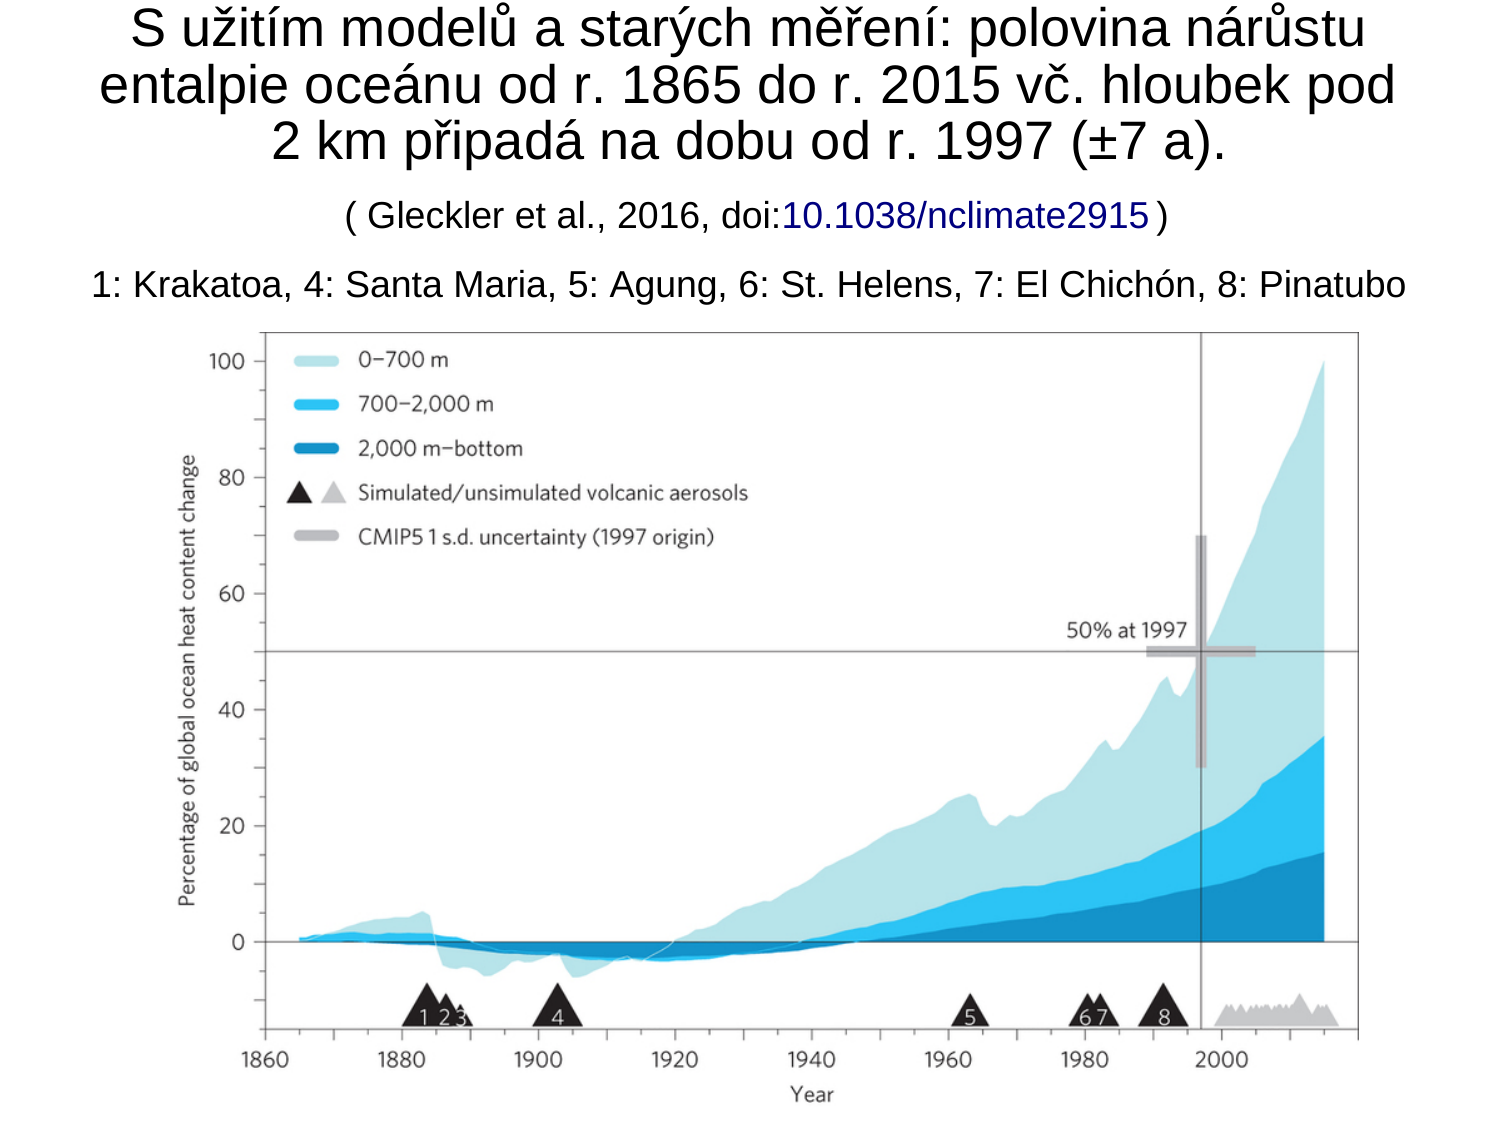

# S užitím modelů a starých měření: polovina nárůstu entalpie oceánu od r. 1865 do r. 2015 vč. hloubek pod 2 km připadá na dobu od r. 1997 (±7 a). ( Gleckler et al., 2016, doi:10.1038/nclimate2915 ) 1: Krakatoa, 4: Santa Maria, 5: Agung, 6: St. Helens, 7: El Chichón, 8: Pinatubo